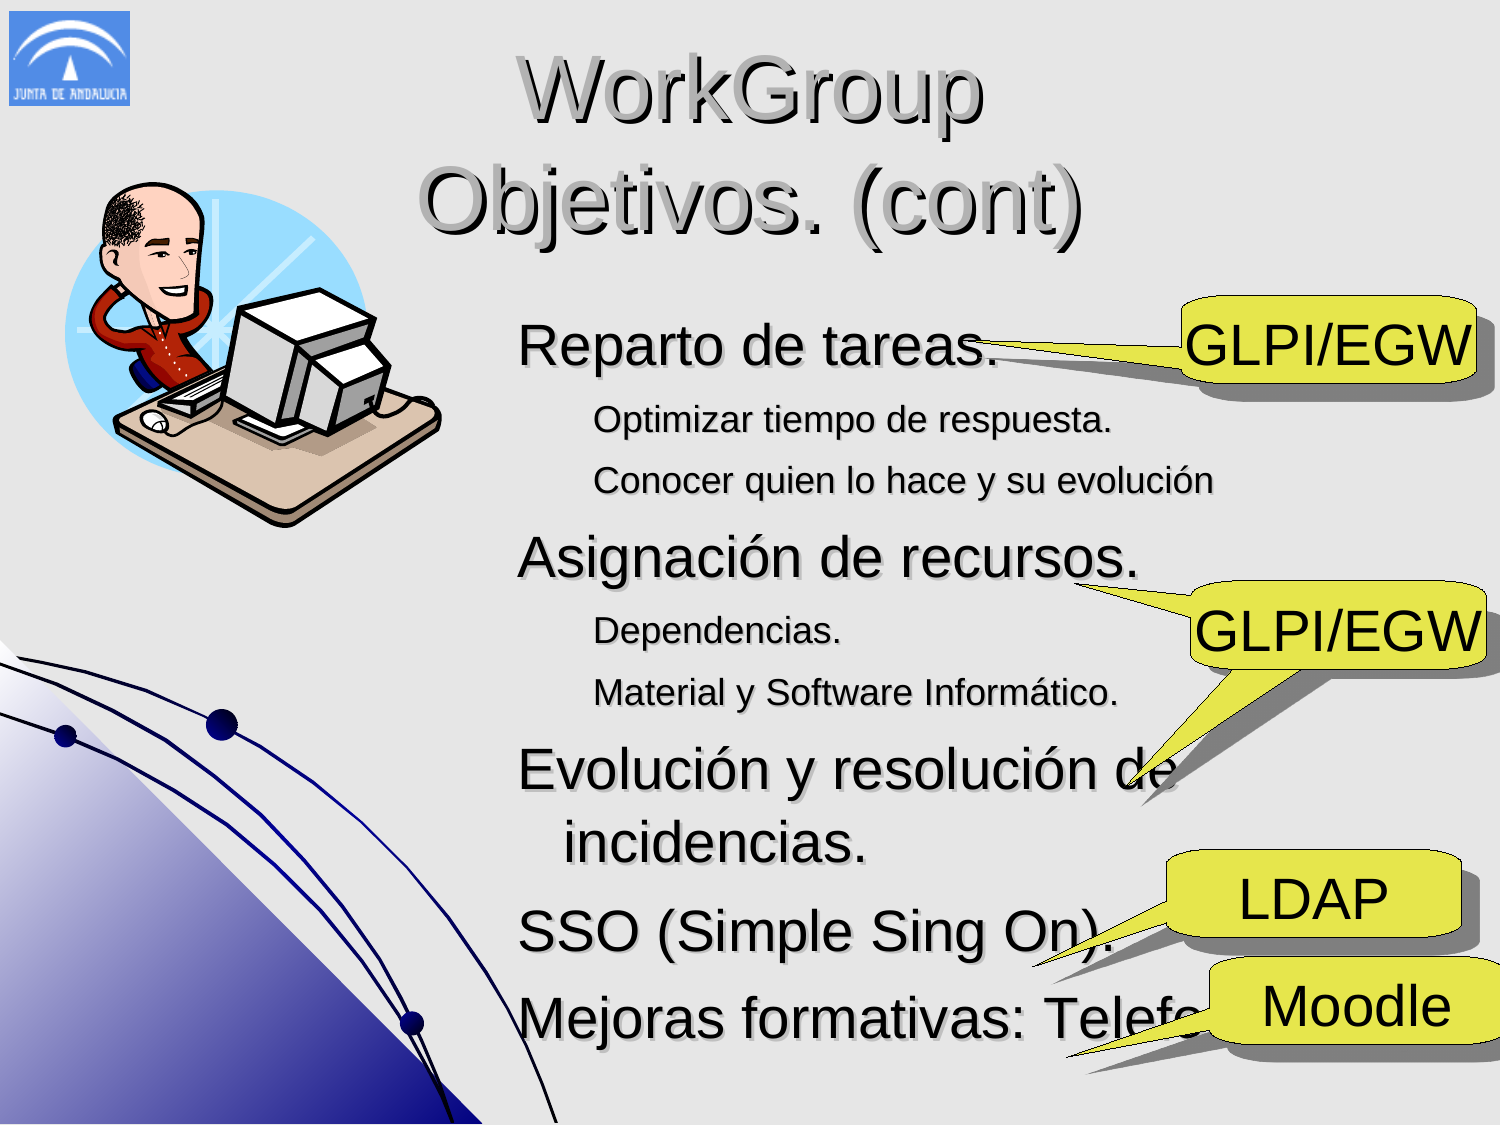

# WorkGroup Objetivos. (cont)
GLPI/EGW
Reparto de tareas.
Optimizar tiempo de respuesta.
Conocer quien lo hace y su evolución
Asignación de recursos.
Dependencias.
Material y Software Informático.
Evolución y resolución de incidencias.
SSO (Simple Sing On).
Mejoras formativas: Teleformación.
GLPI/EGW
GLPI/EGW
LDAP
Moodle
8